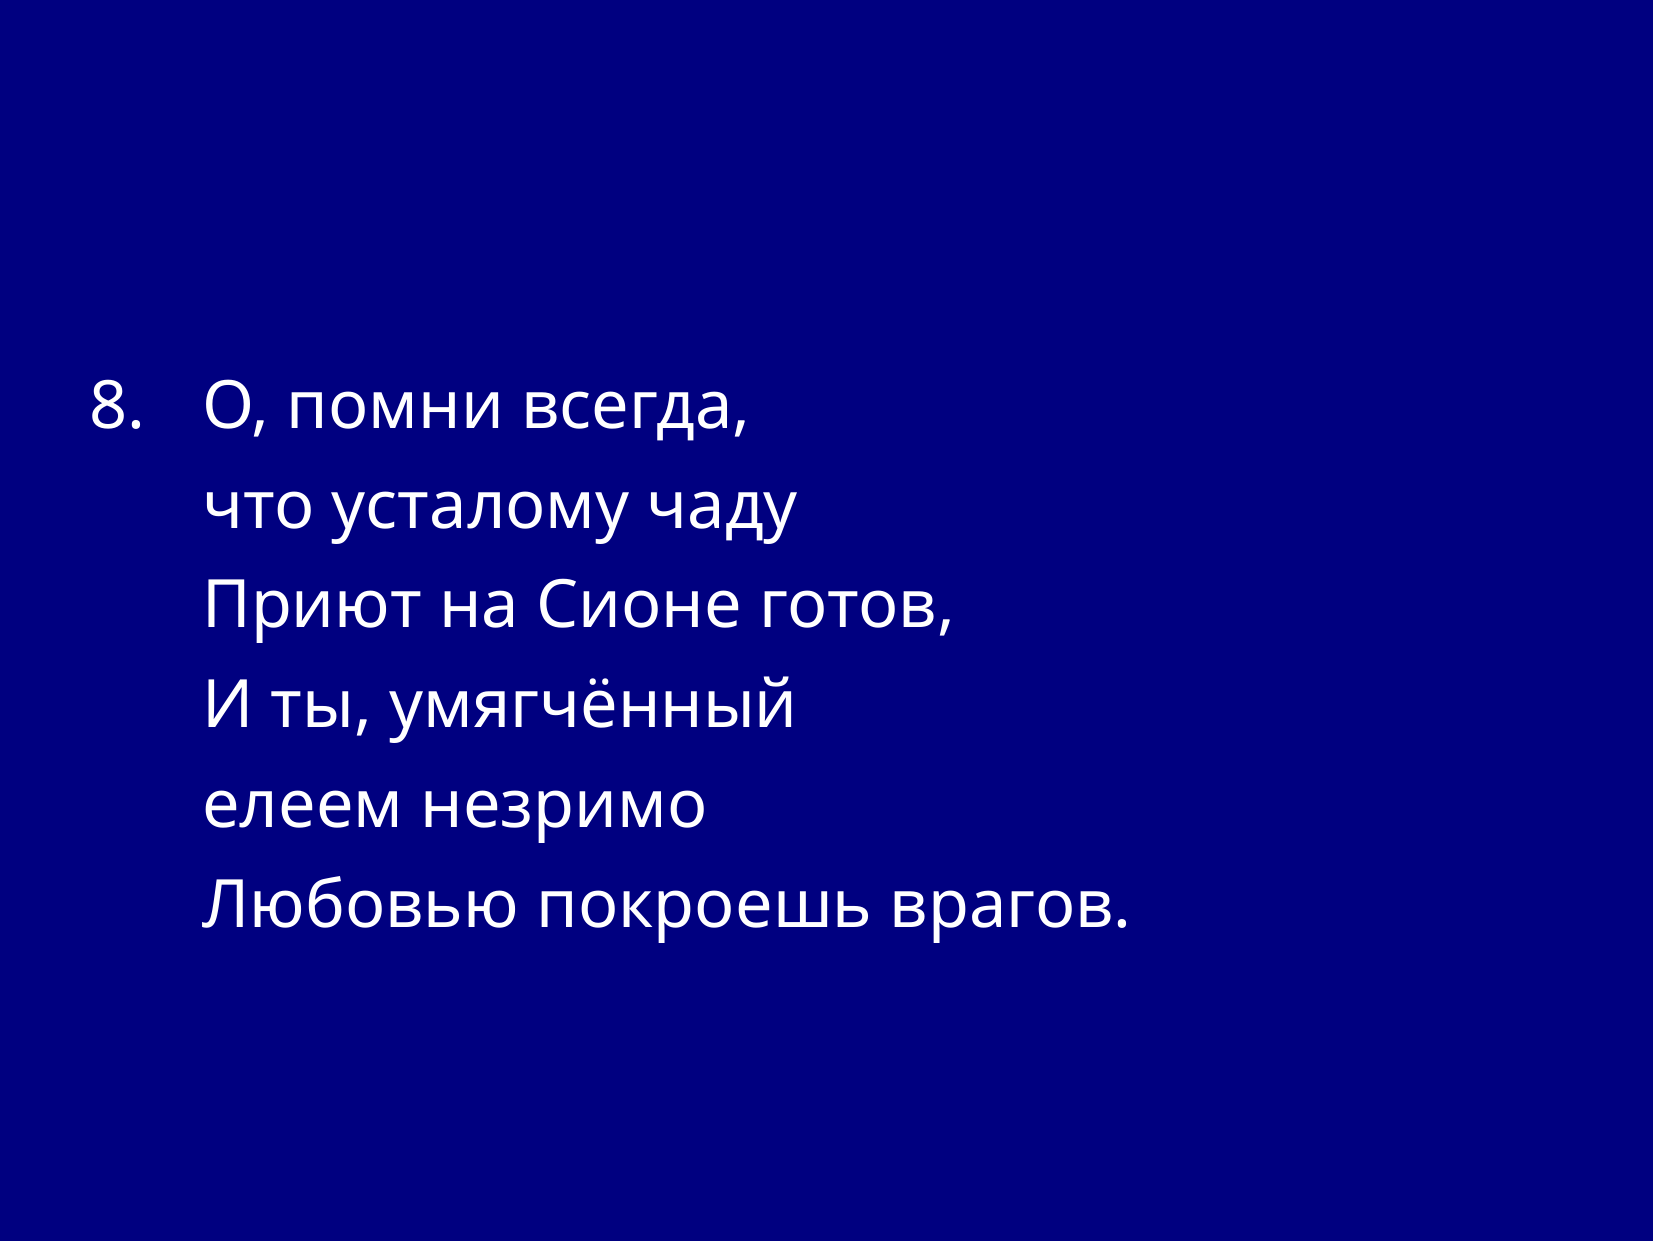

8.	О, помни всегда,
	что усталому чаду
	Приют на Сионе готов,
	И ты, умягчённый
	елеем незримо
	Любовью покроешь врагов.